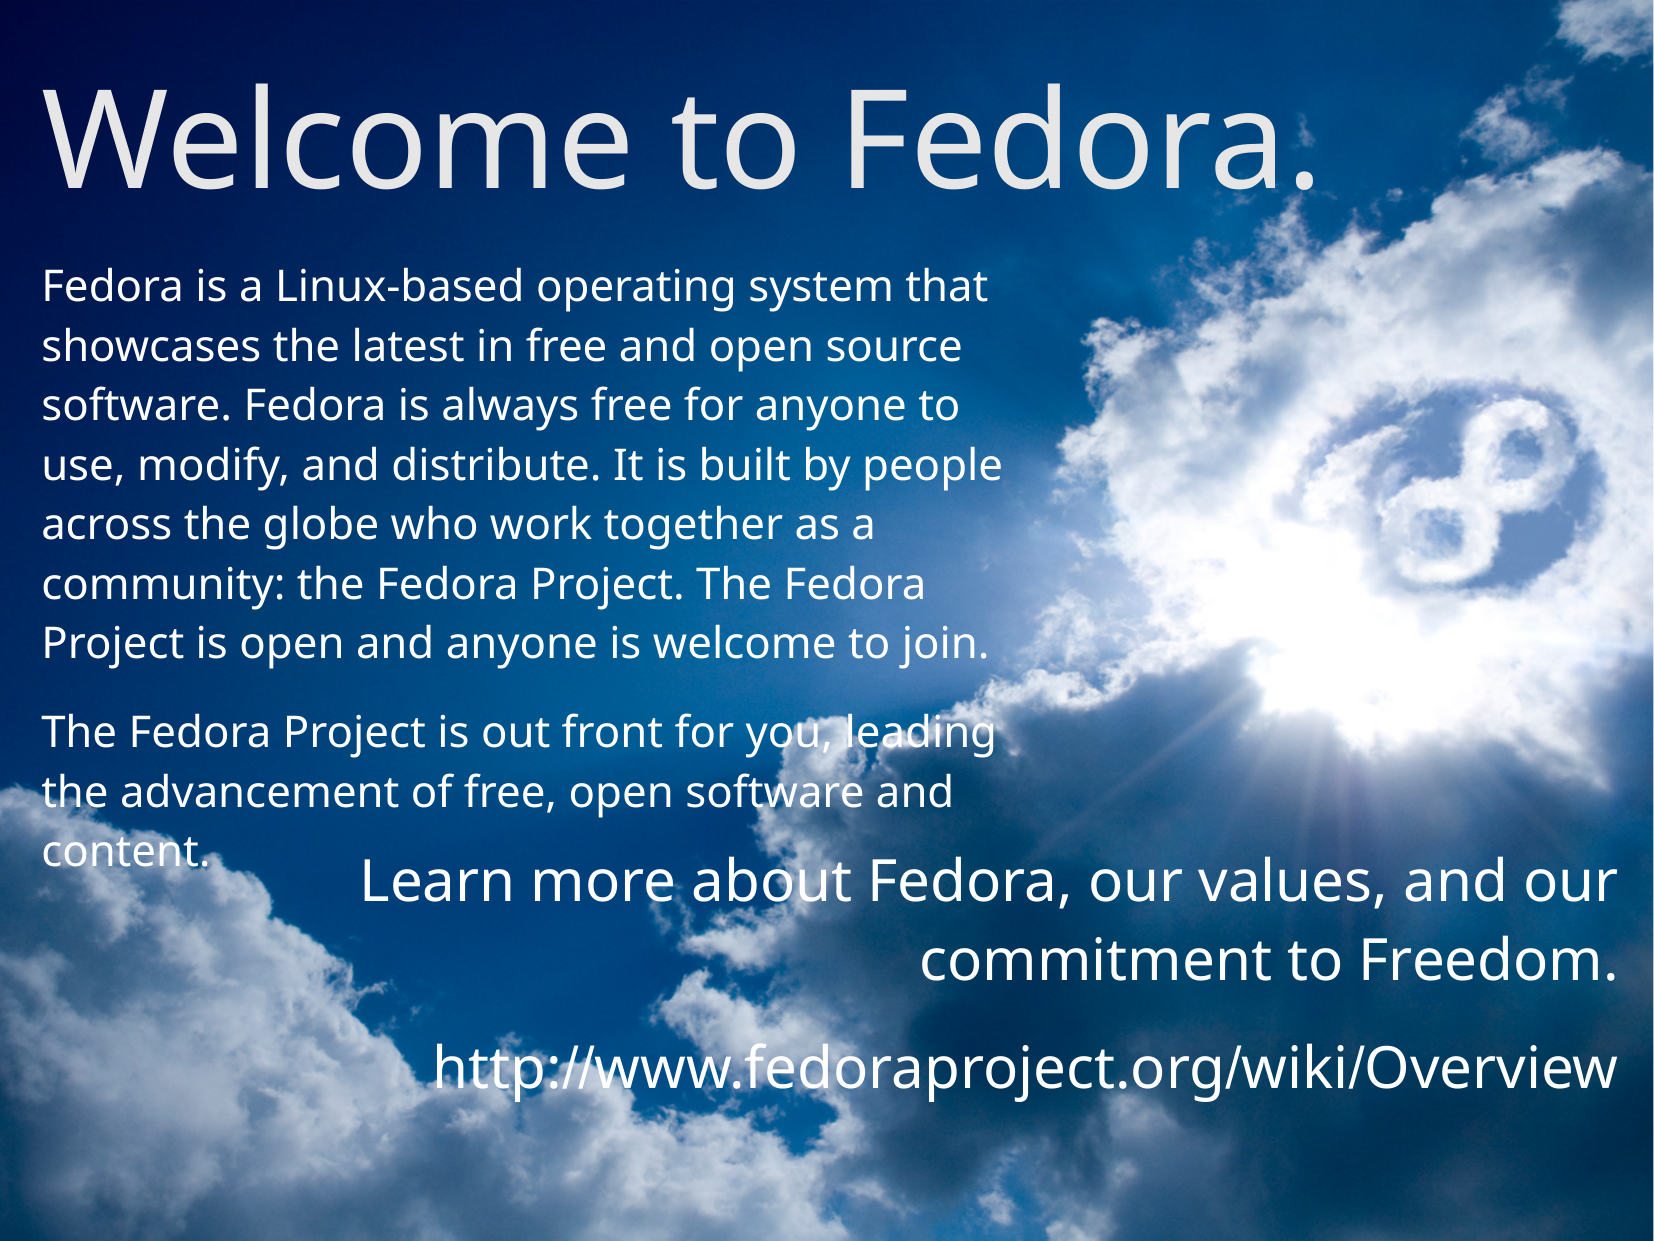

# Welcome to Fedora.
Fedora is a Linux-based operating system that showcases the latest in free and open source software. Fedora is always free for anyone to use, modify, and distribute. It is built by people across the globe who work together as a community: the Fedora Project. The Fedora Project is open and anyone is welcome to join.
The Fedora Project is out front for you, leading the advancement of free, open software and content.
Learn more about Fedora, our values, and our commitment to Freedom.
http://www.fedoraproject.org/wiki/Overview